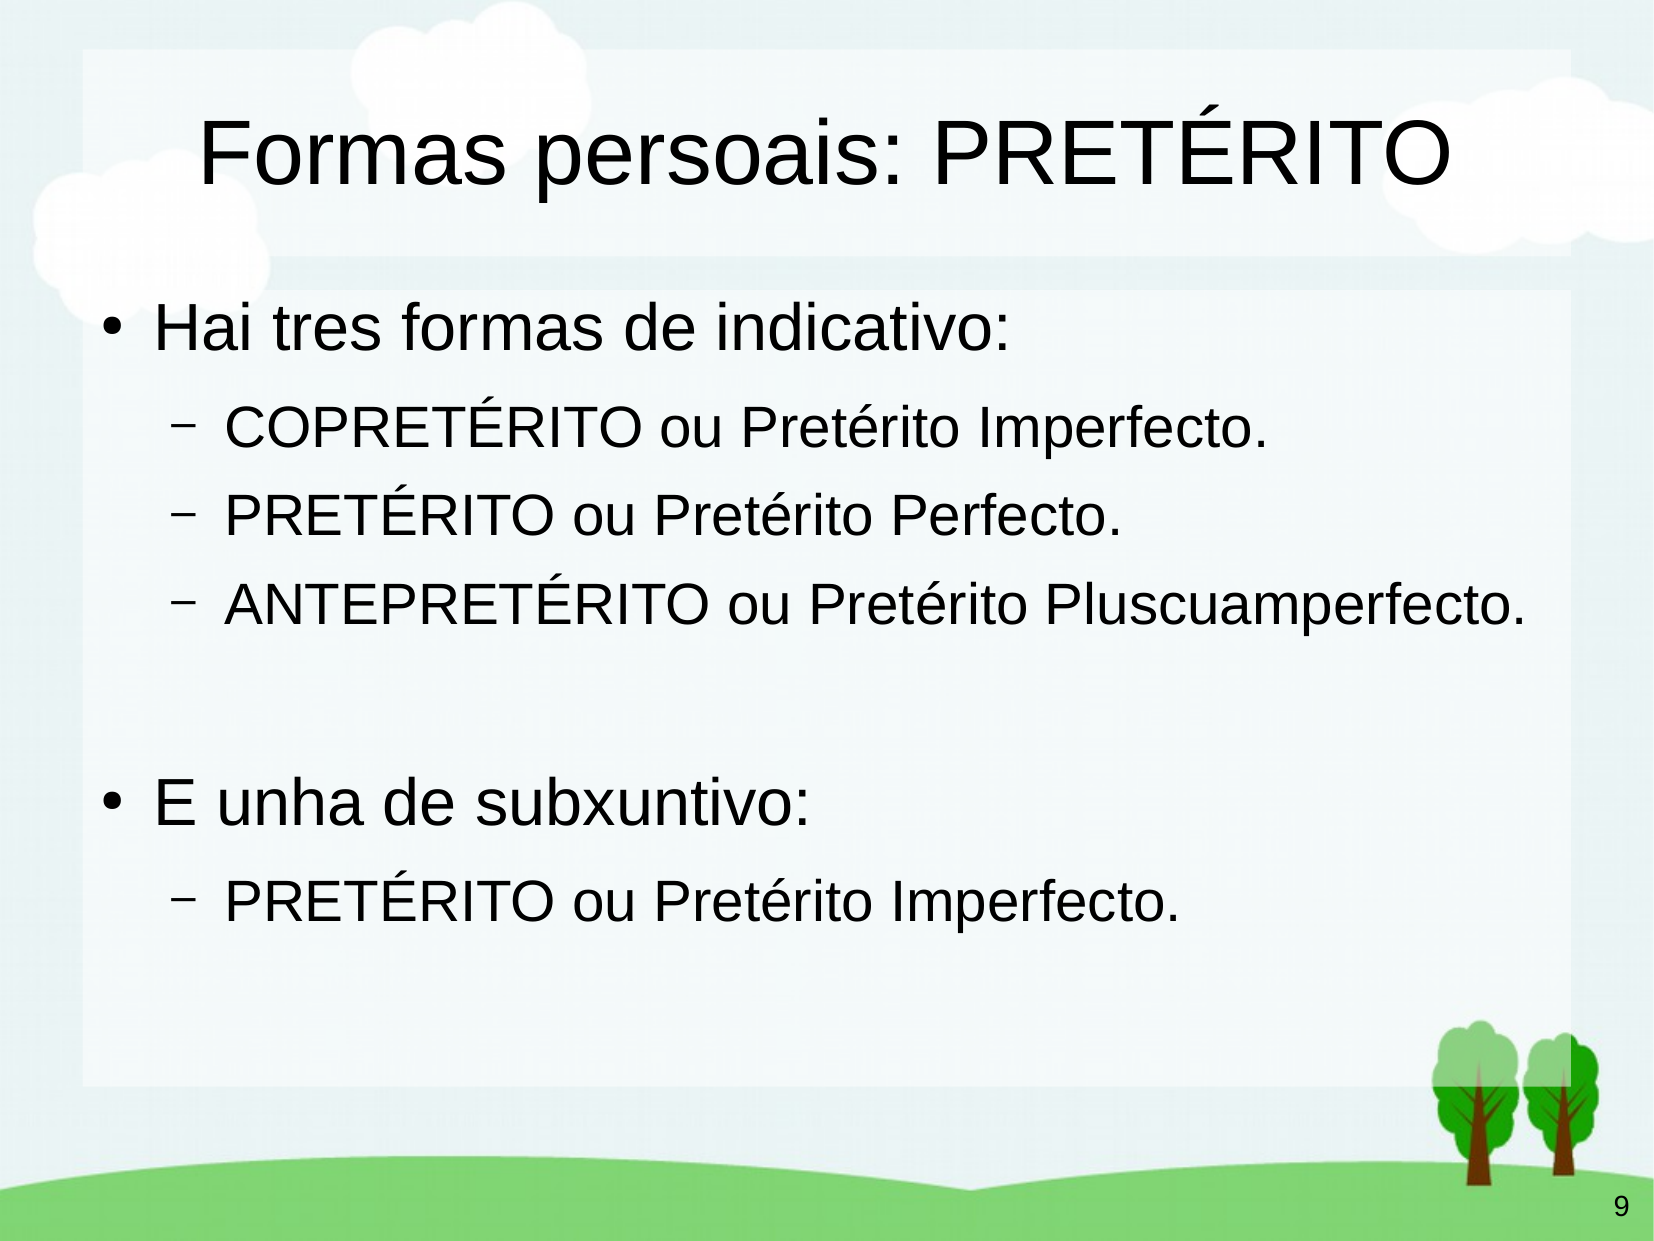

# Formas persoais: PRETÉRITO
Hai tres formas de indicativo:
COPRETÉRITO ou Pretérito Imperfecto.
PRETÉRITO ou Pretérito Perfecto.
ANTEPRETÉRITO ou Pretérito Pluscuamperfecto.
E unha de subxuntivo:
PRETÉRITO ou Pretérito Imperfecto.
9